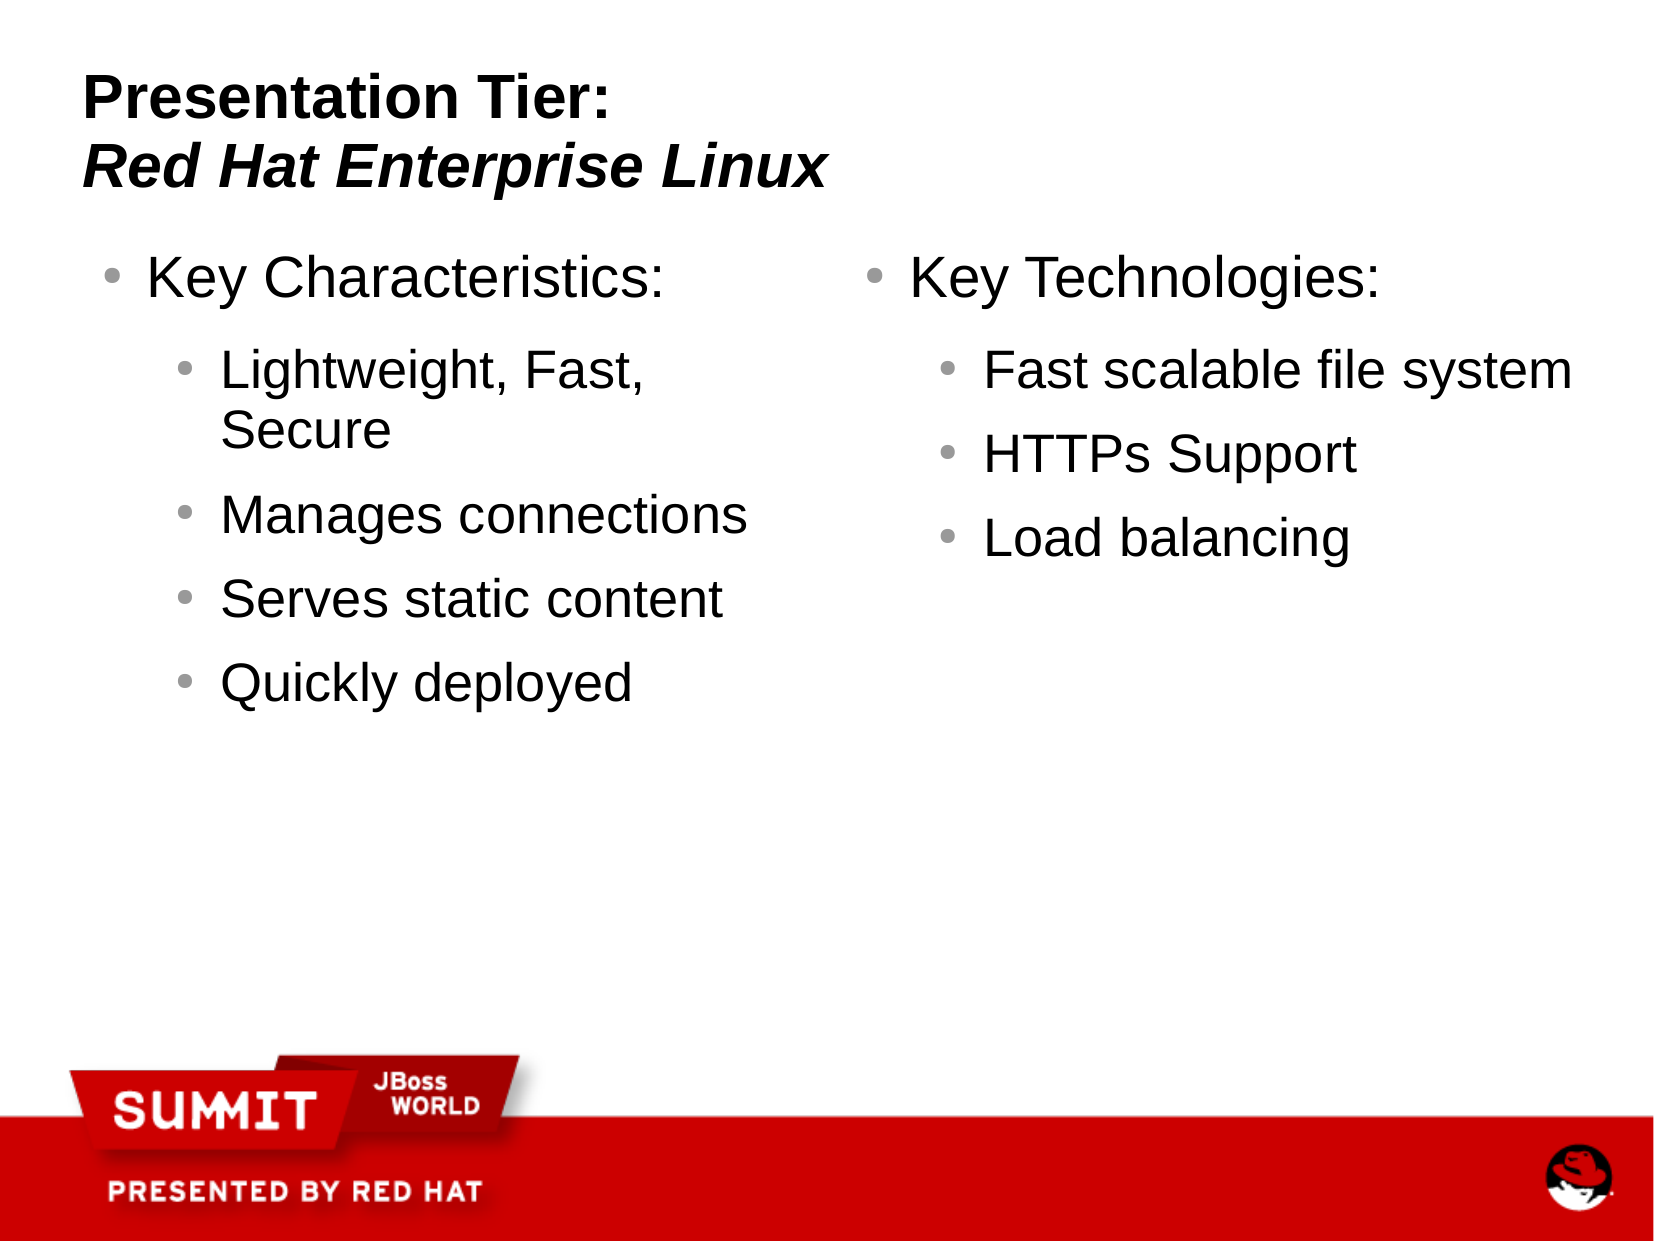

# Presentation Tier: Red Hat Enterprise Linux
Key Characteristics:
Lightweight, Fast, Secure
Manages connections
Serves static content
Quickly deployed
Key Technologies:
Fast scalable file system
HTTPs Support
Load balancing